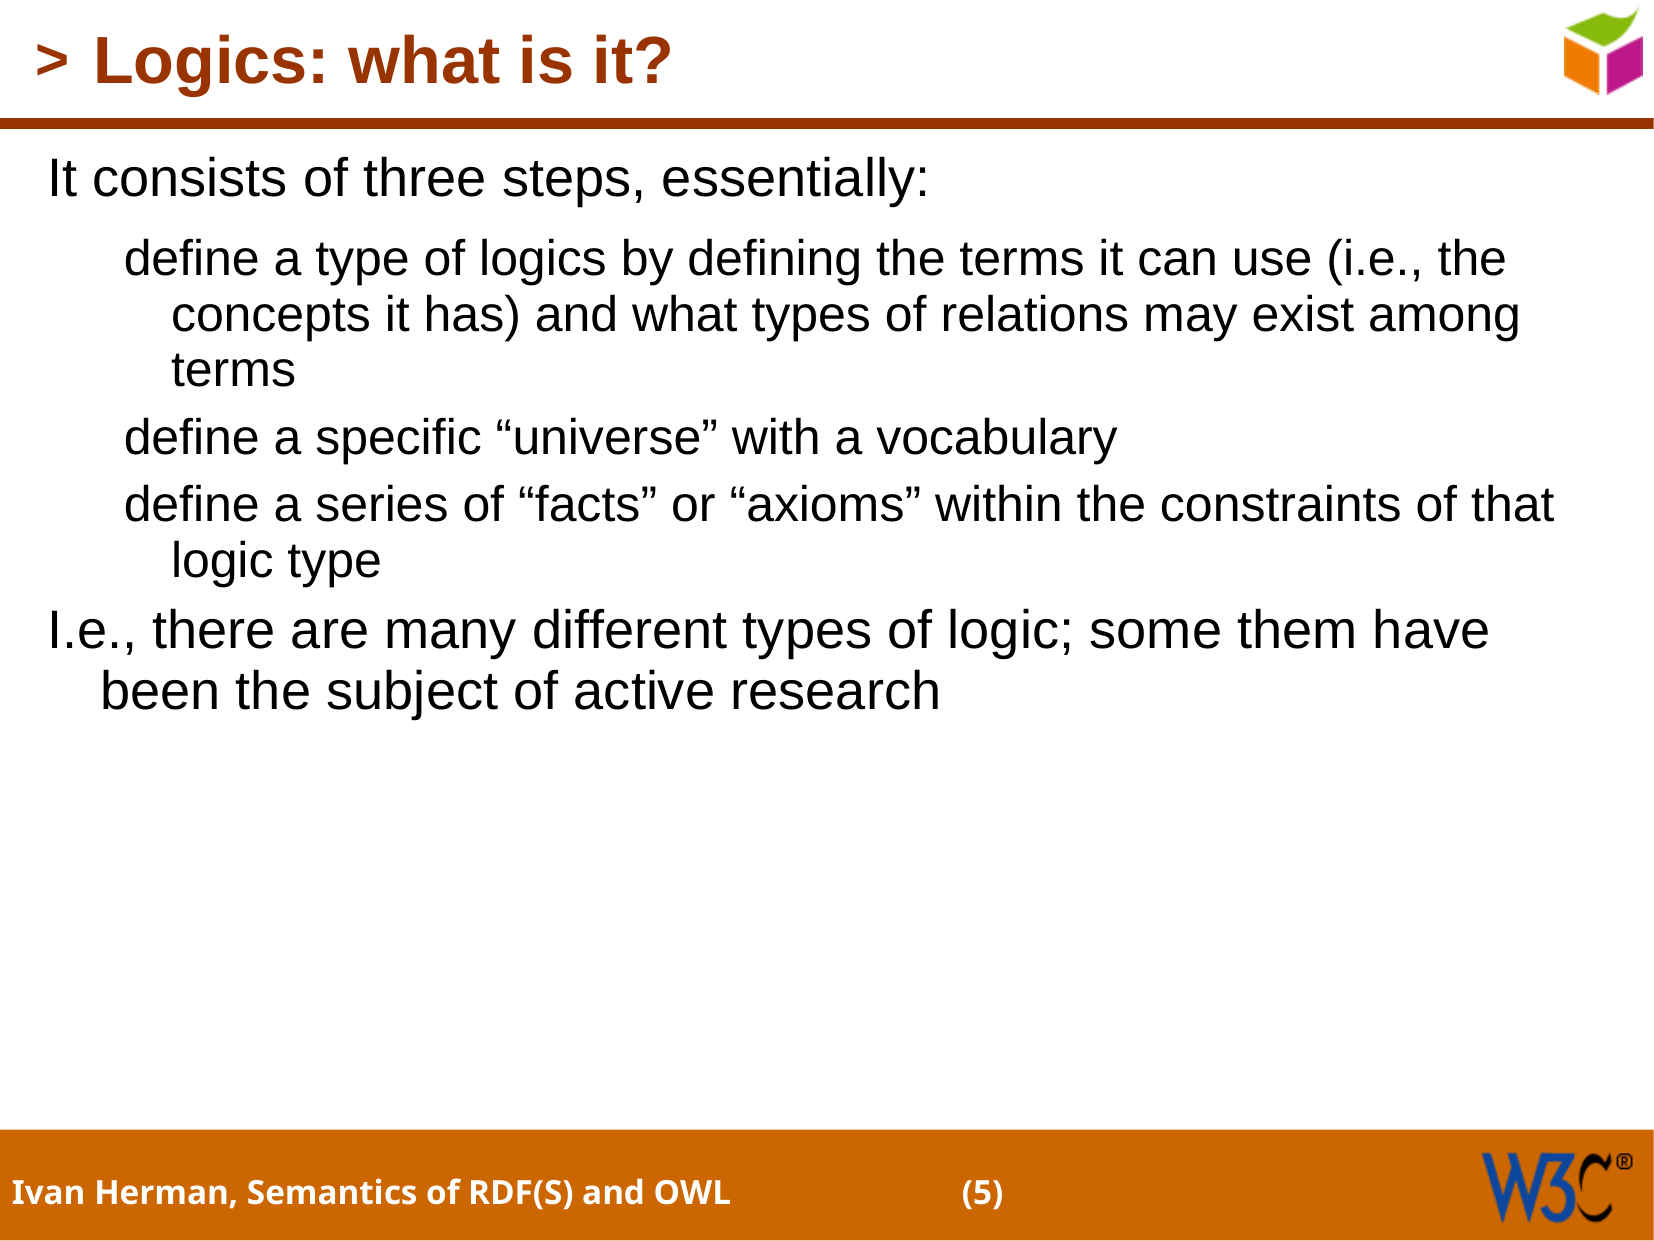

# Logics: what is it?
It consists of three steps, essentially:
define a type of logics by defining the terms it can use (i.e., the concepts it has) and what types of relations may exist among terms
define a specific “universe” with a vocabulary
define a series of “facts” or “axioms” within the constraints of that logic type
I.e., there are many different types of logic; some them have been the subject of active research